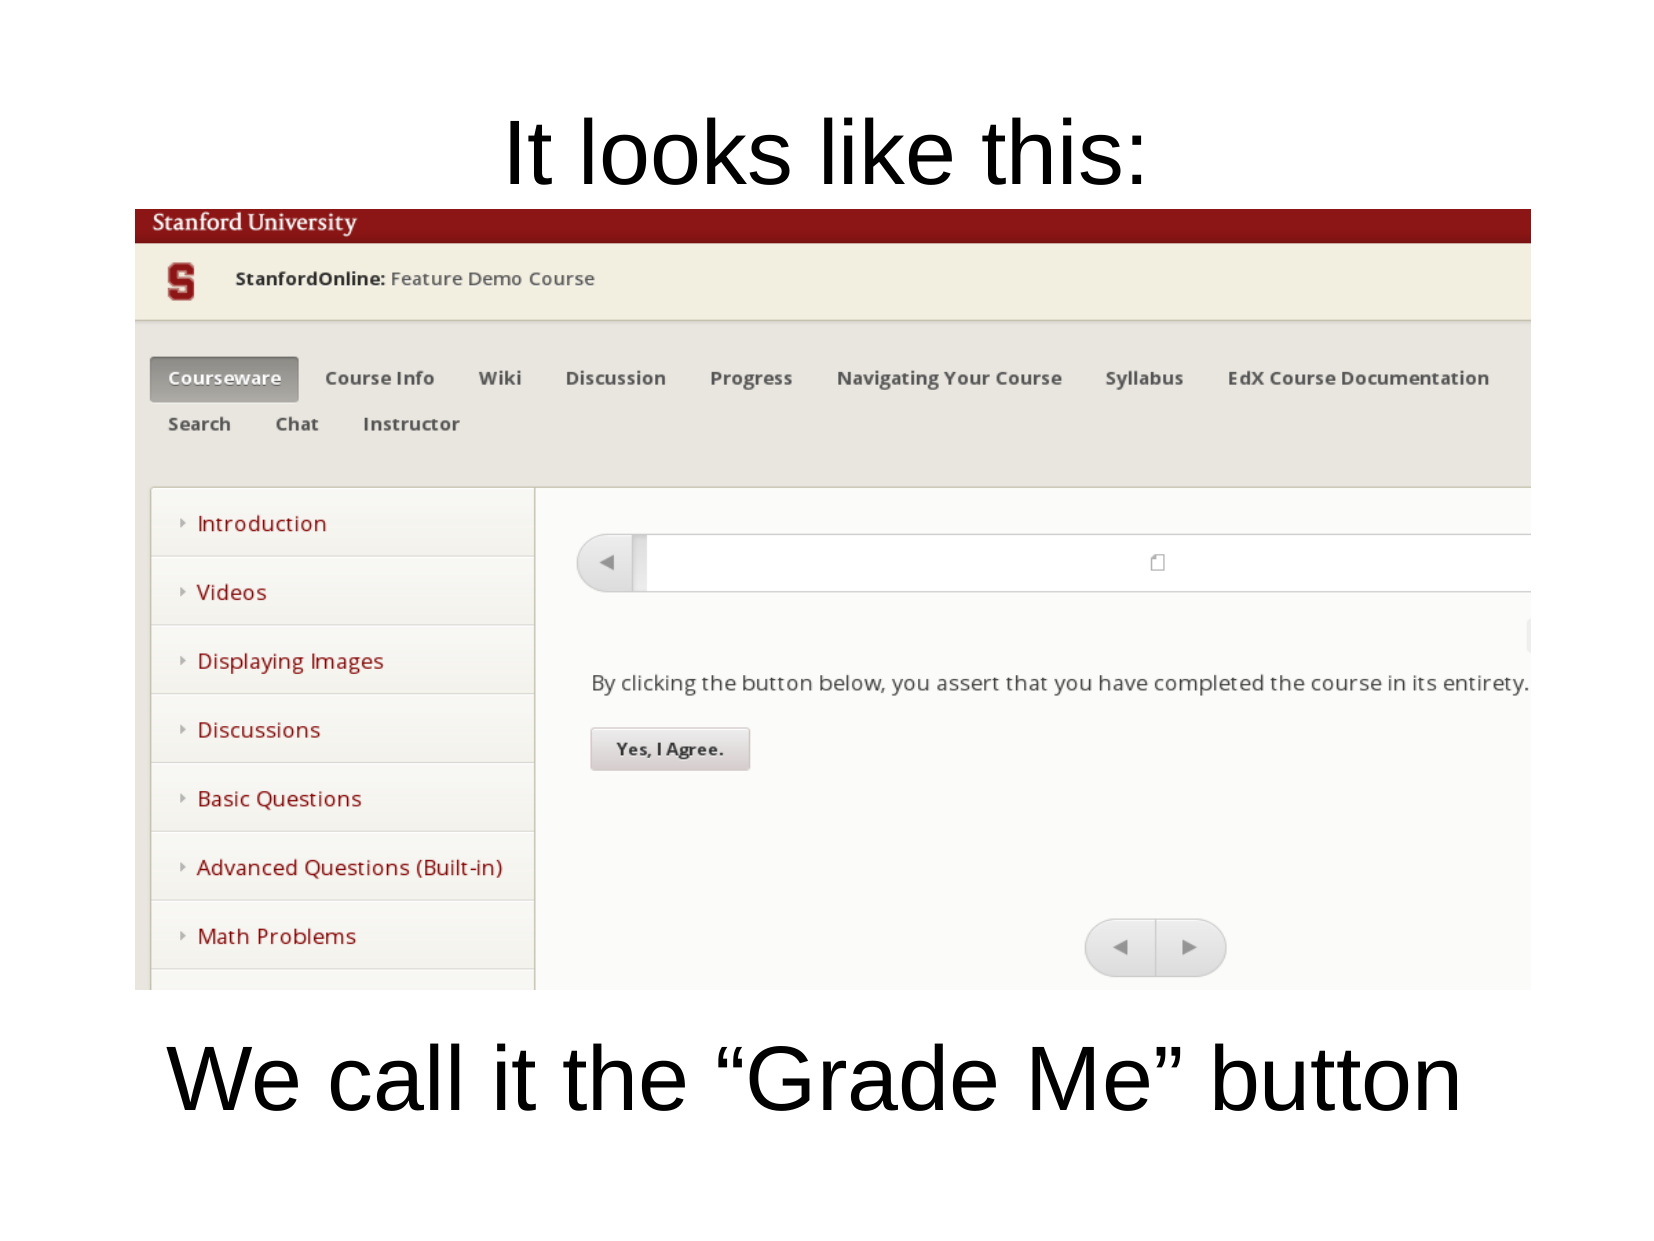

# It looks like this:
We call it the “Grade Me” button